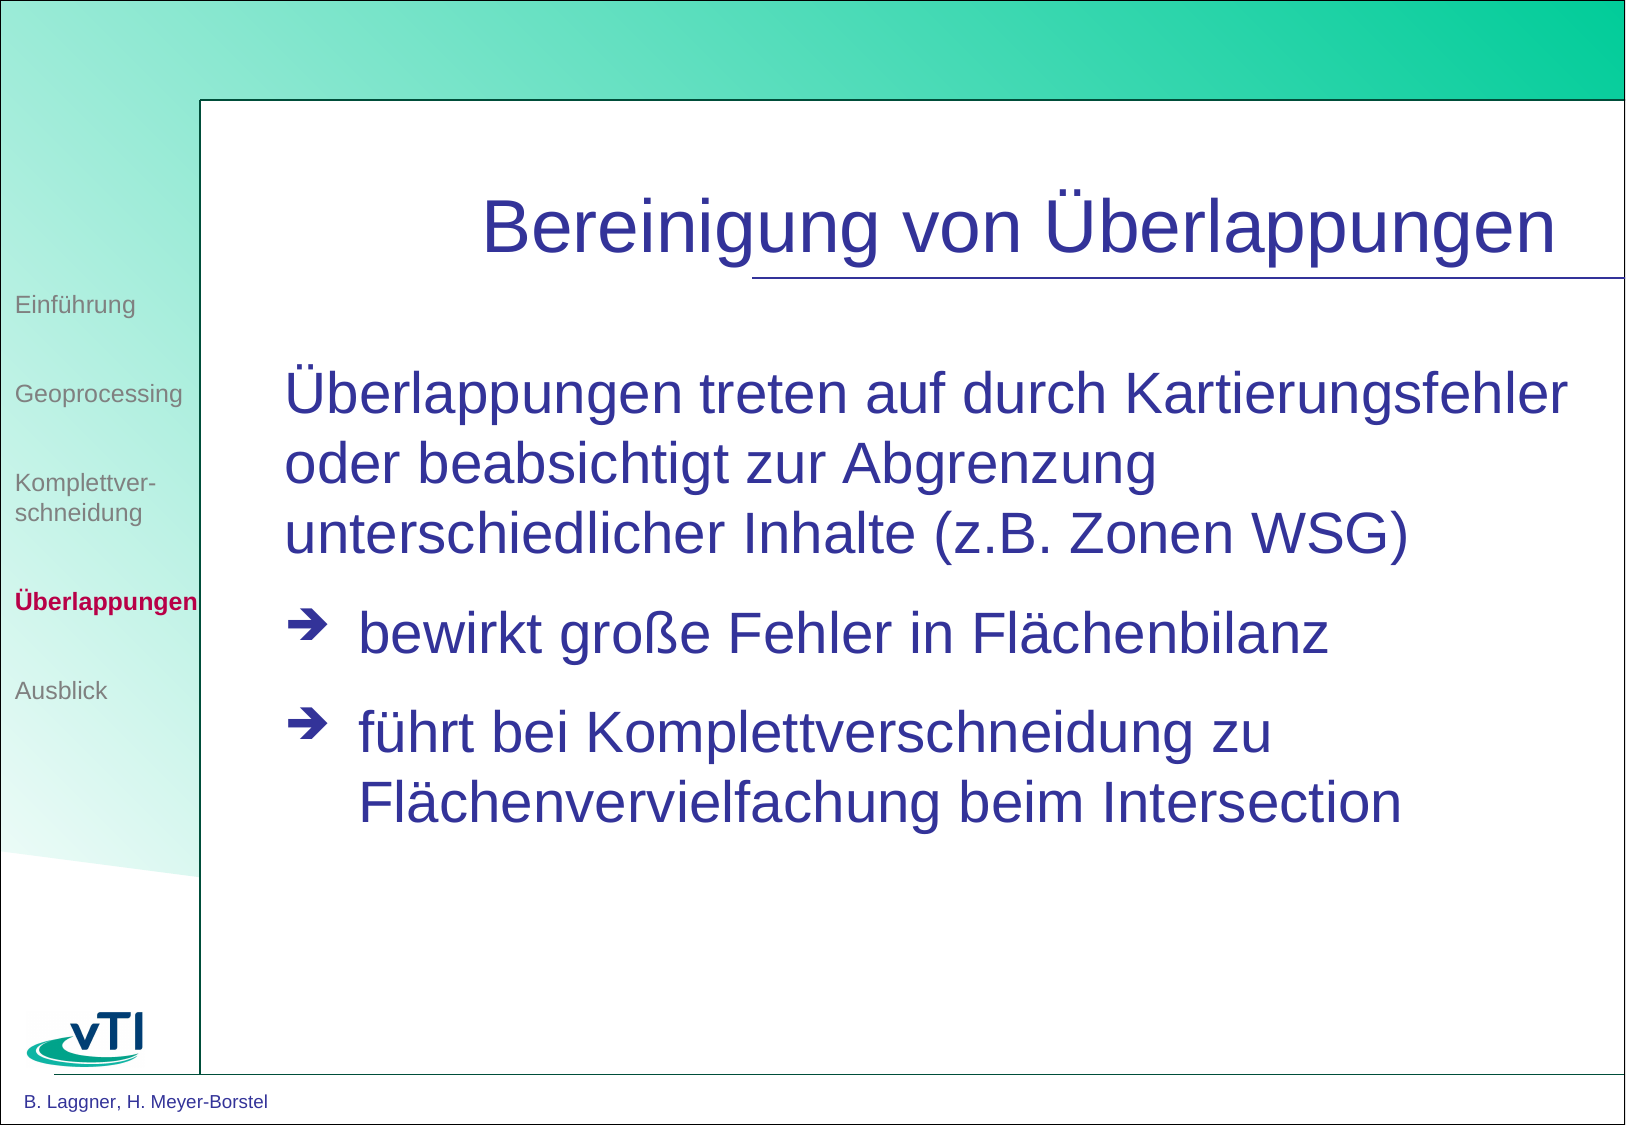

Bereinigung von Überlappungen
Einführung
Geoprocessing
Komplettver-schneidung
Überlappungen
Ausblick
Überlappungen treten auf durch Kartierungsfehler oder beabsichtigt zur Abgrenzung unterschiedlicher Inhalte (z.B. Zonen WSG)
bewirkt große Fehler in Flächenbilanz
führt bei Komplettverschneidung zu Flächenvervielfachung beim Intersection
A1
A2
A3